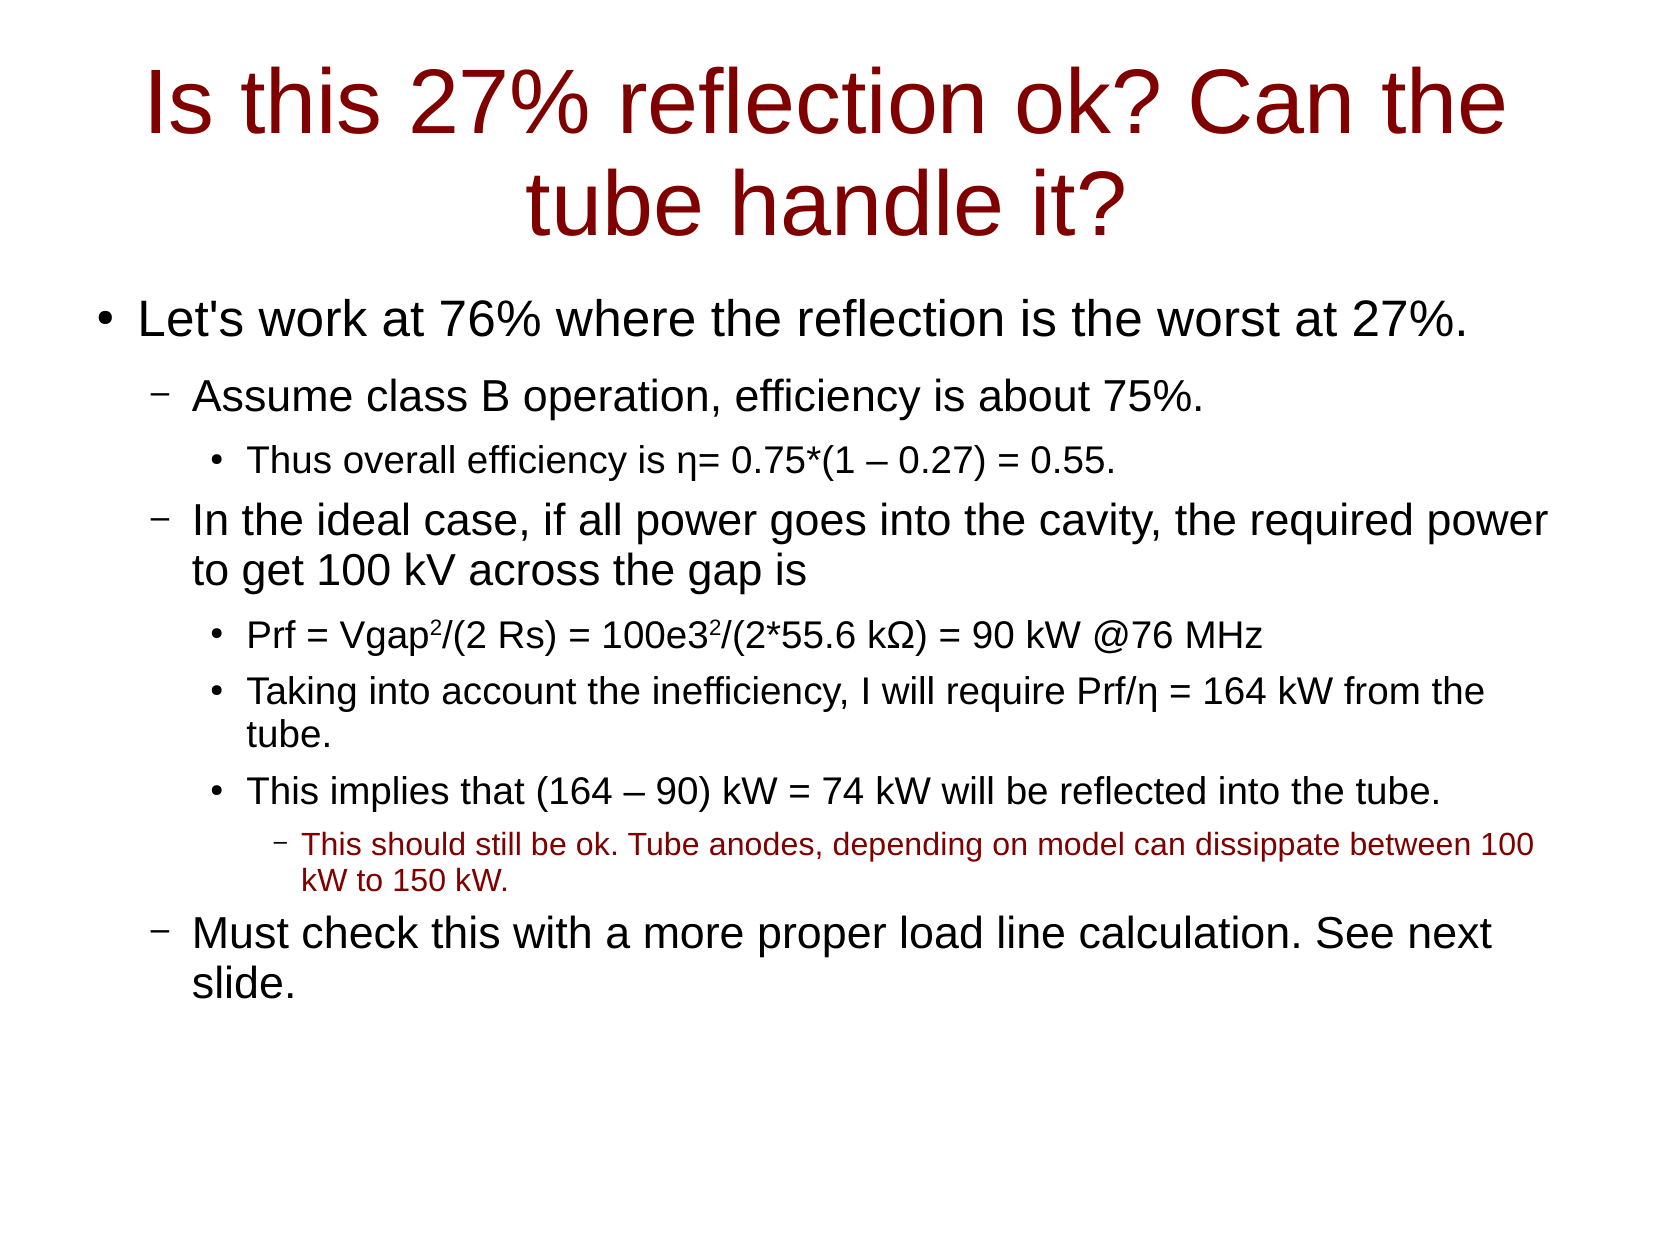

# Is this 27% reflection ok? Can the tube handle it?
Let's work at 76% where the reflection is the worst at 27%.
Assume class B operation, efficiency is about 75%.
Thus overall efficiency is η= 0.75*(1 – 0.27) = 0.55.
In the ideal case, if all power goes into the cavity, the required power to get 100 kV across the gap is
Prf = Vgap2/(2 Rs) = 100e32/(2*55.6 kΩ) = 90 kW @76 MHz
Taking into account the inefficiency, I will require Prf/η = 164 kW from the tube.
This implies that (164 – 90) kW = 74 kW will be reflected into the tube.
This should still be ok. Tube anodes, depending on model can dissippate between 100 kW to 150 kW.
Must check this with a more proper load line calculation. See next slide.